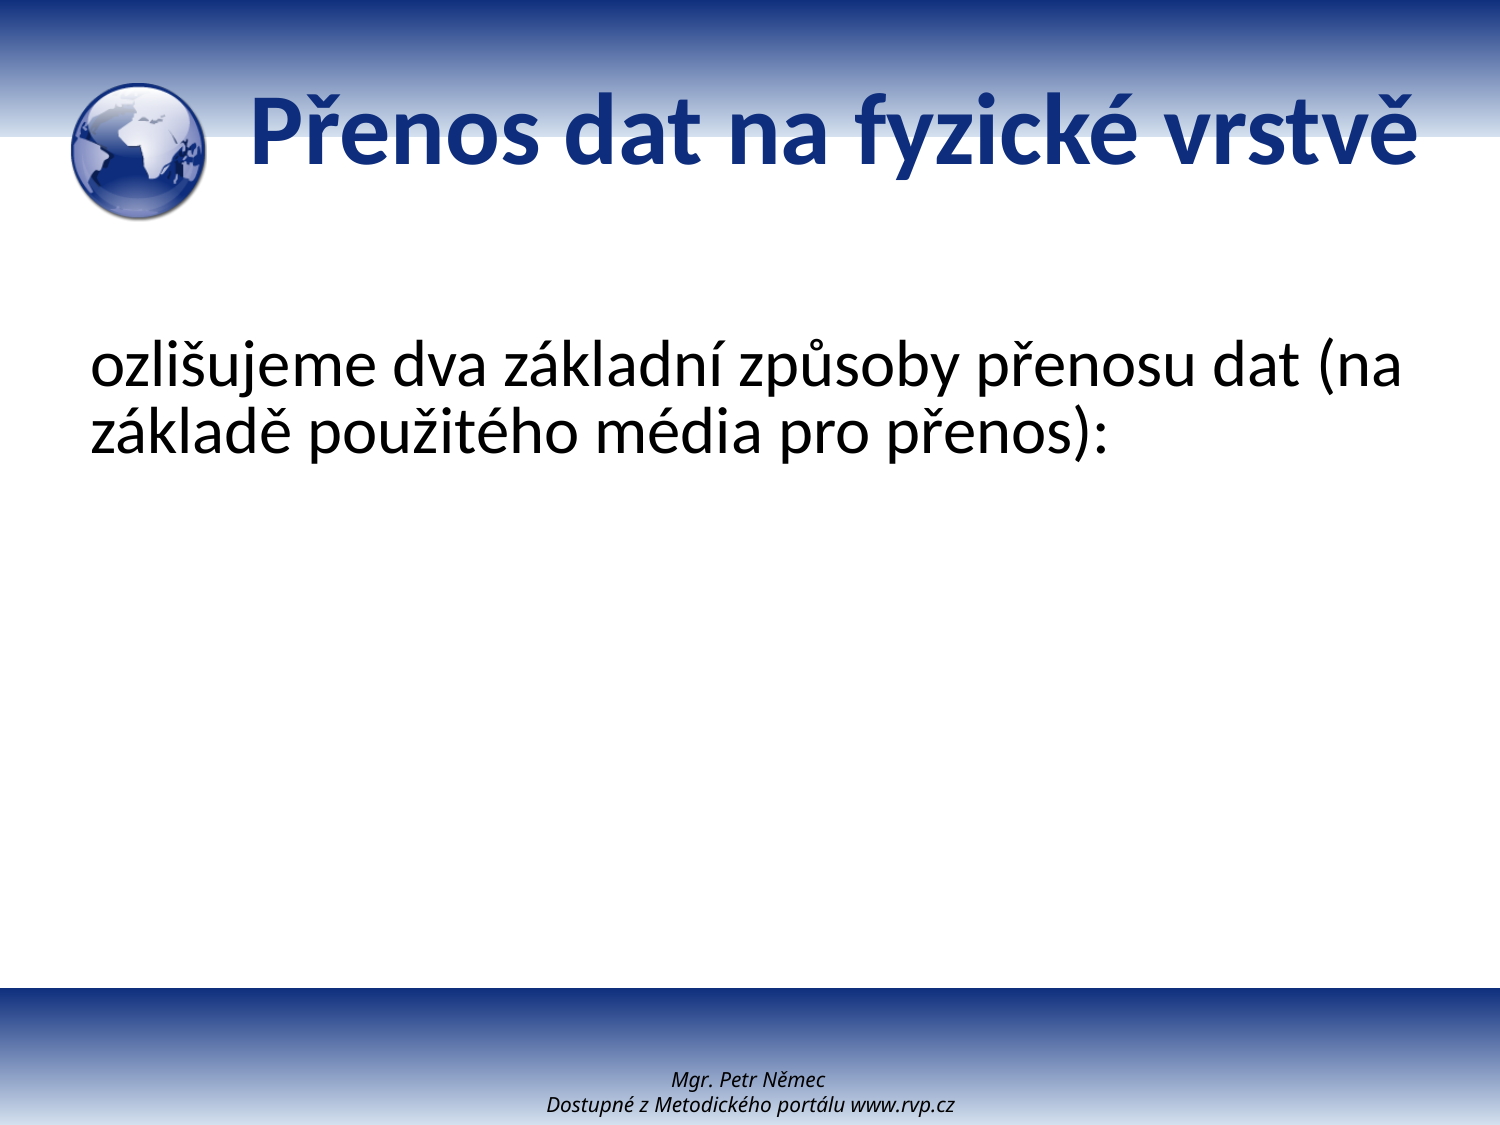

# Přenos dat na fyzické vrstvě
Rozlišujeme dva základní způsoby přenosu dat (na základě použitého média pro přenos):
pevná spojení (kabelem)
 elektrická spojení
 optická spojení
bezdrátová spojení (vzduchem)
 rádiová spojení
 optická spojení